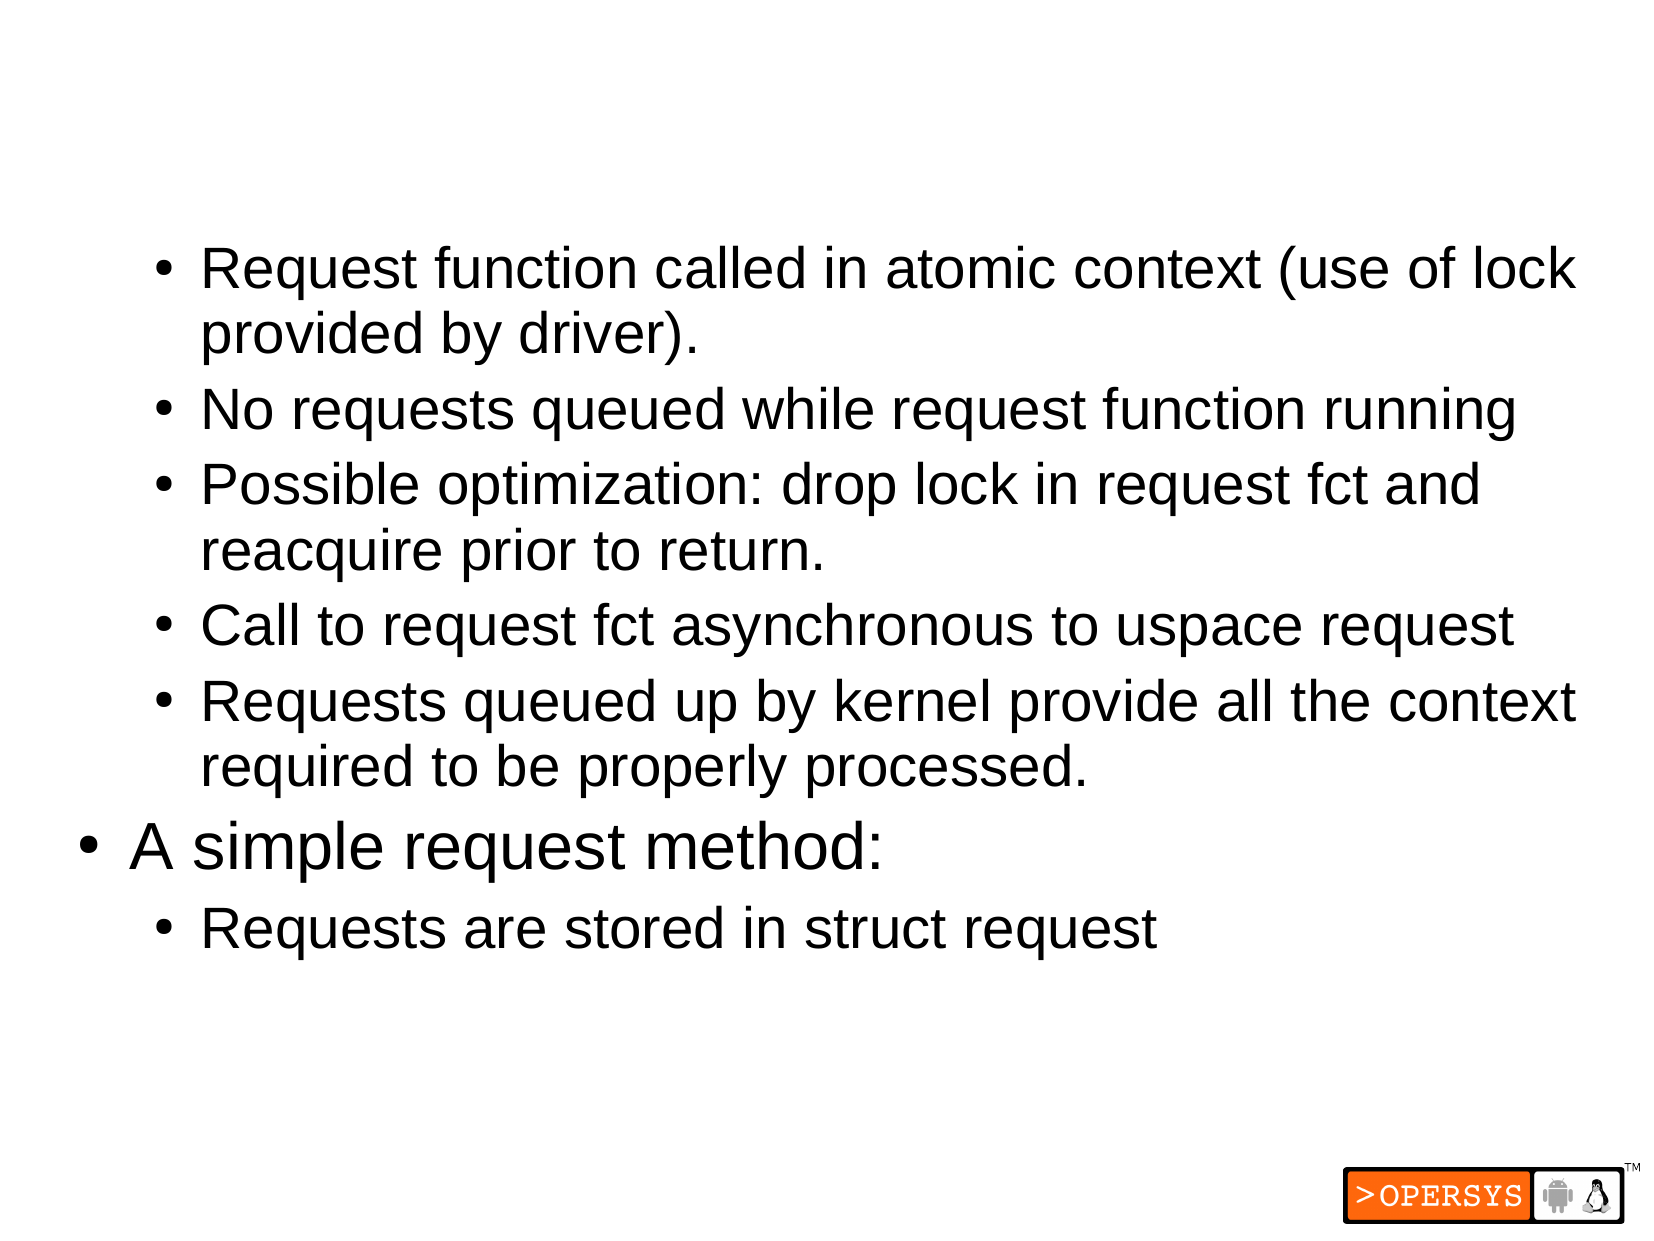

# Request function called in atomic context (use of lock provided by driver).
No requests queued while request function running
Possible optimization: drop lock in request fct and reacquire prior to return.
Call to request fct asynchronous to uspace request
Requests queued up by kernel provide all the context required to be properly processed.
A simple request method:
Requests are stored in struct request